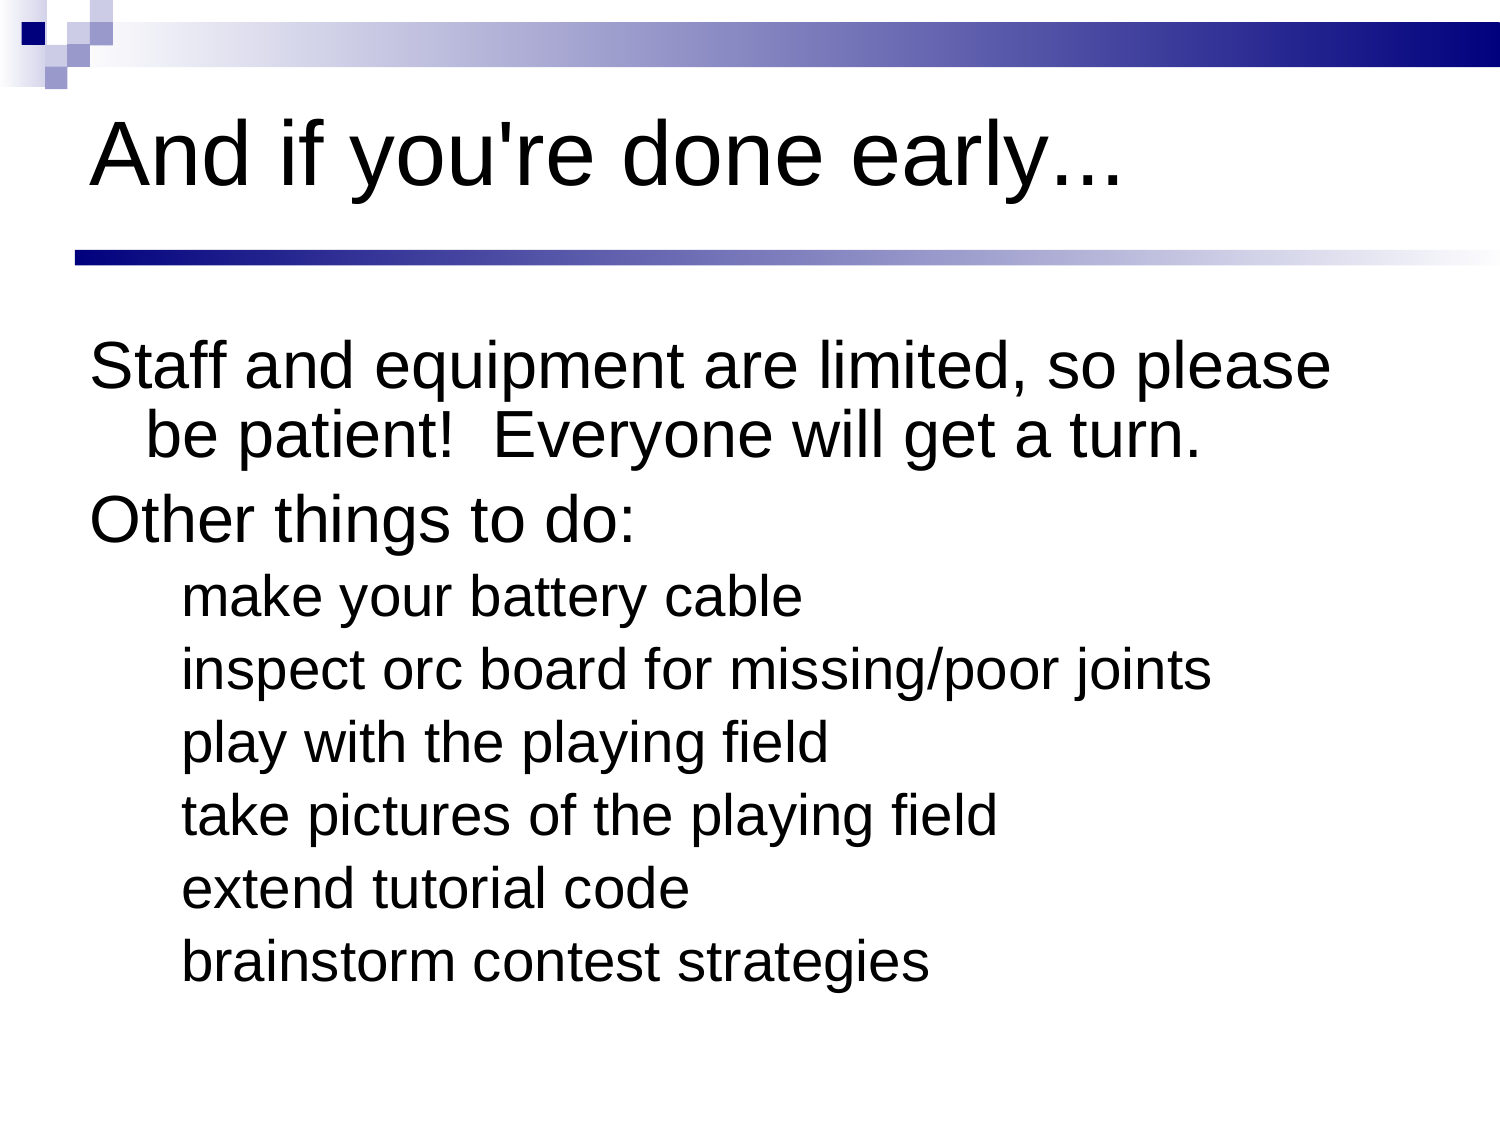

# And if you're done early...
Staff and equipment are limited, so please be patient! Everyone will get a turn.
Other things to do:
 make your battery cable
 inspect orc board for missing/poor joints
 play with the playing field
 take pictures of the playing field
 extend tutorial code
 brainstorm contest strategies